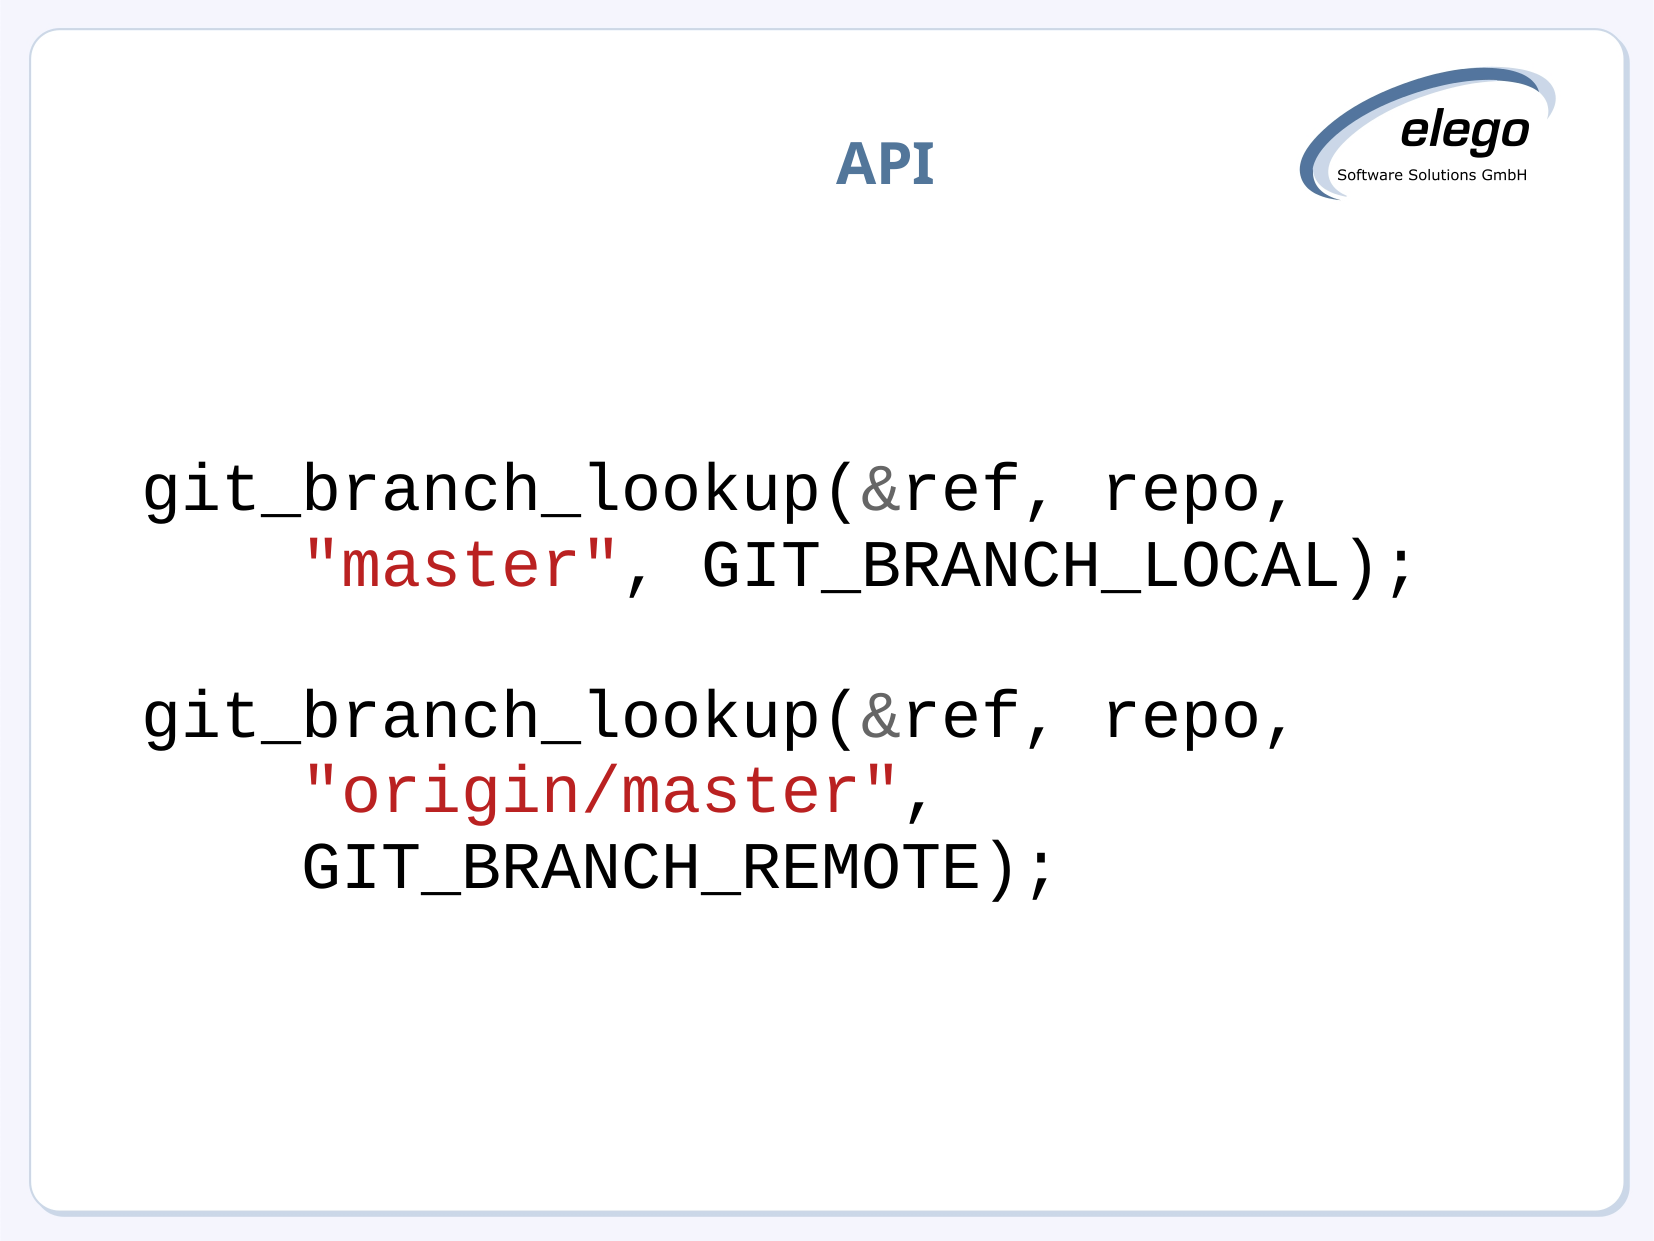

# API
git_branch_lookup(&ref, repo,
 "master", GIT_BRANCH_LOCAL);
git_branch_lookup(&ref, repo,
 "origin/master",
 GIT_BRANCH_REMOTE);